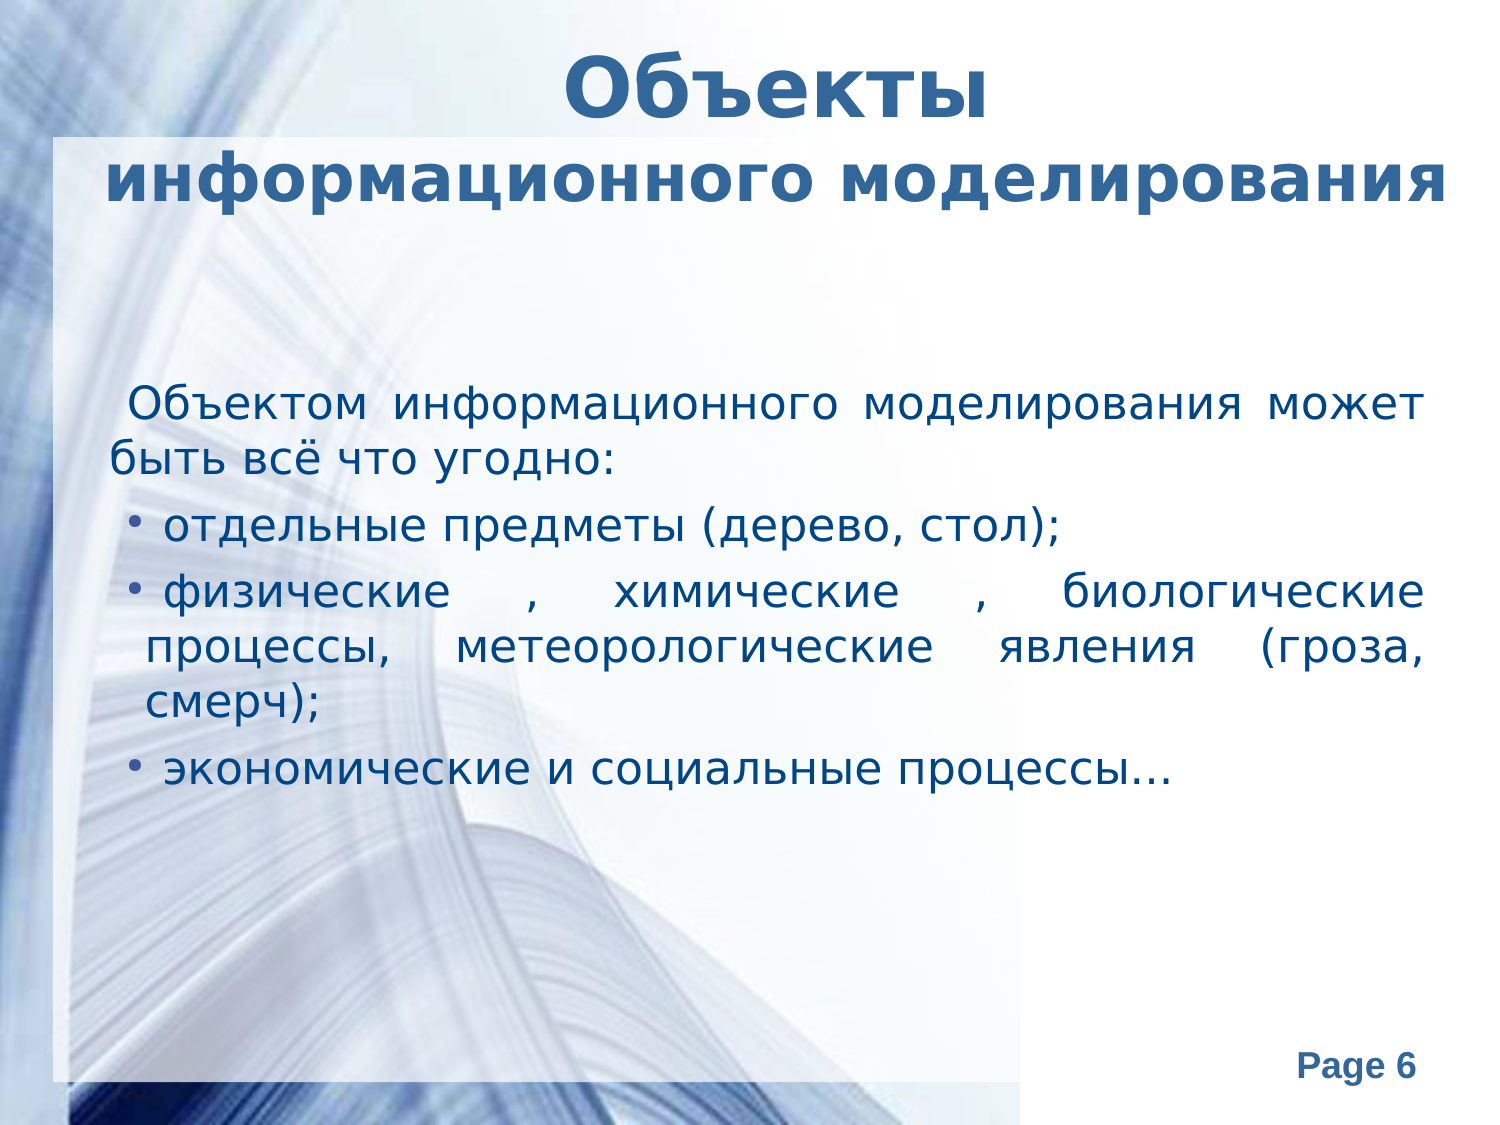

Объекты
информационного моделирования
Объектом информационного моделирования может быть всё что угодно:
отдельные предметы (дерево, стол);
физические , химические , биологические процессы, метеорологические явления (гроза, смерч);
экономические и социальные процессы...